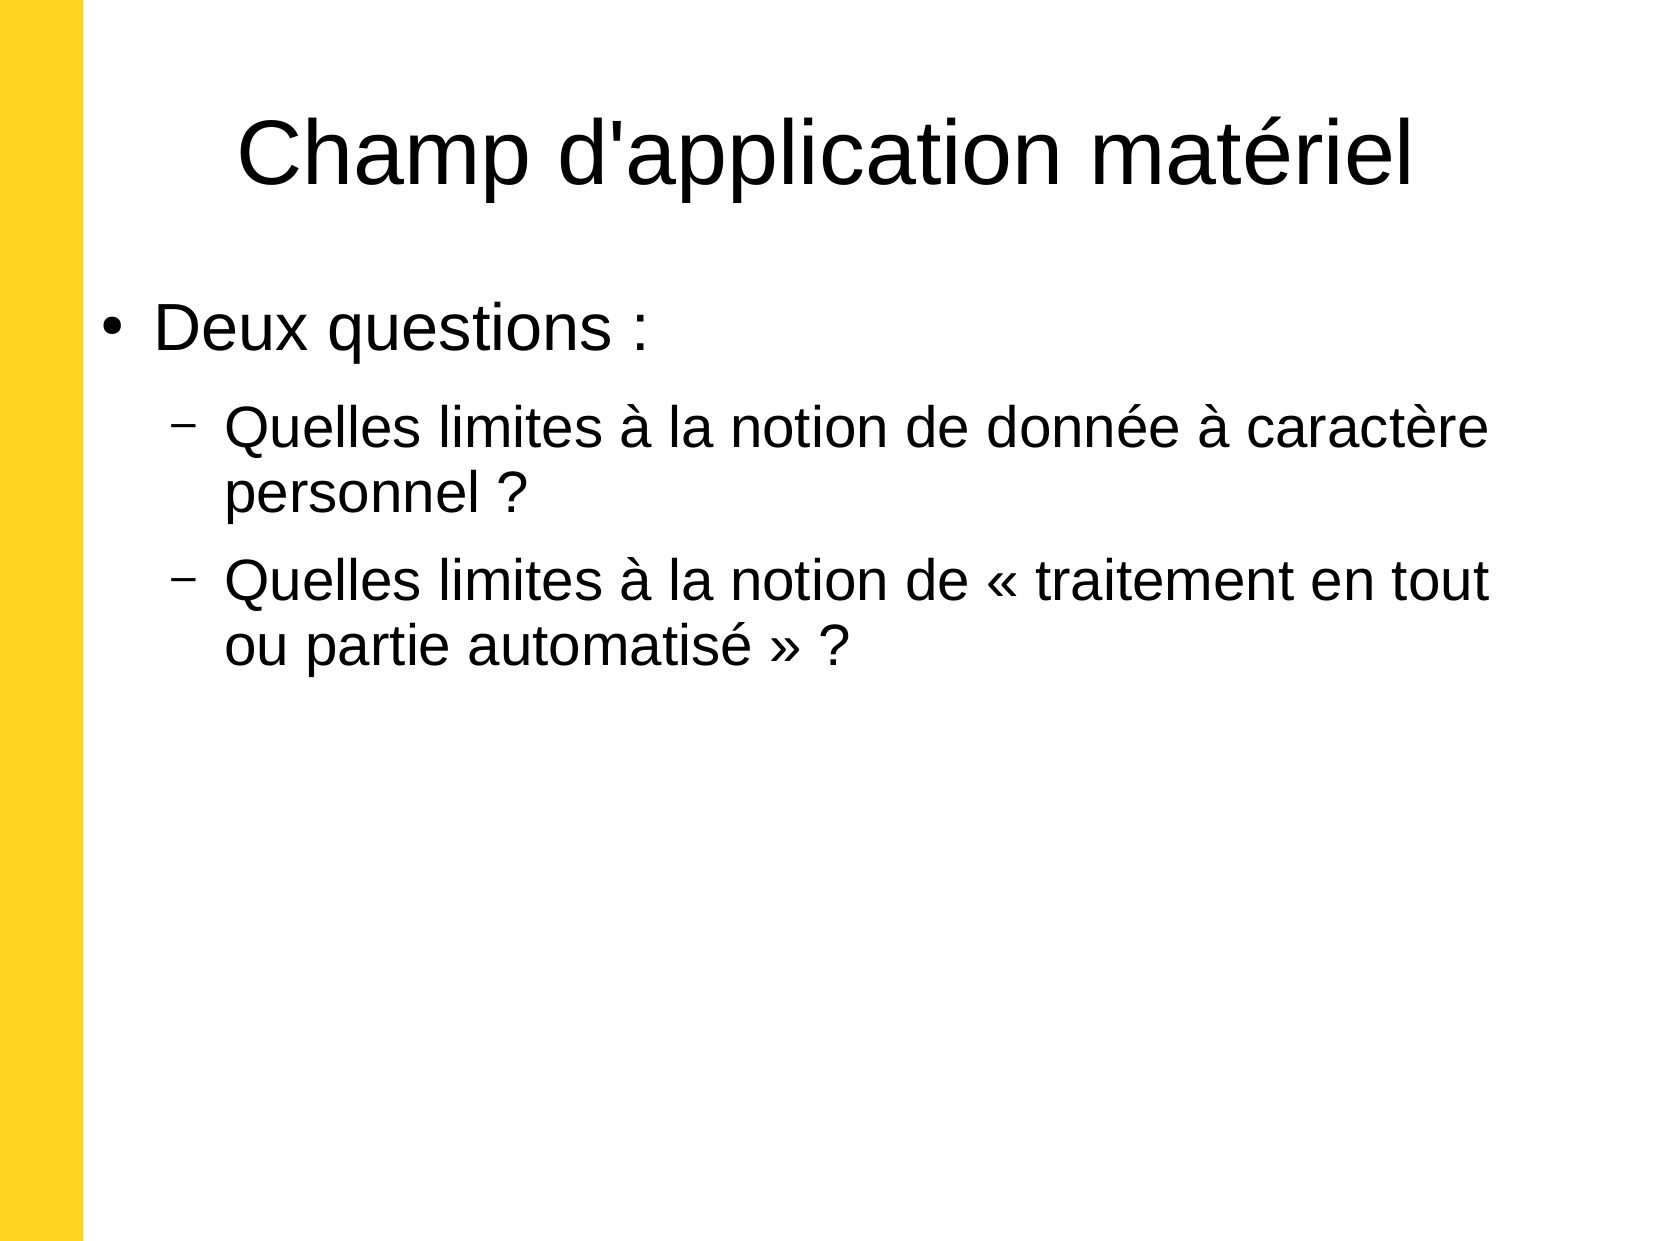

# Champ d'application matériel
Deux questions :
Quelles limites à la notion de donnée à caractère personnel ?
Quelles limites à la notion de « traitement en tout ou partie automatisé » ?